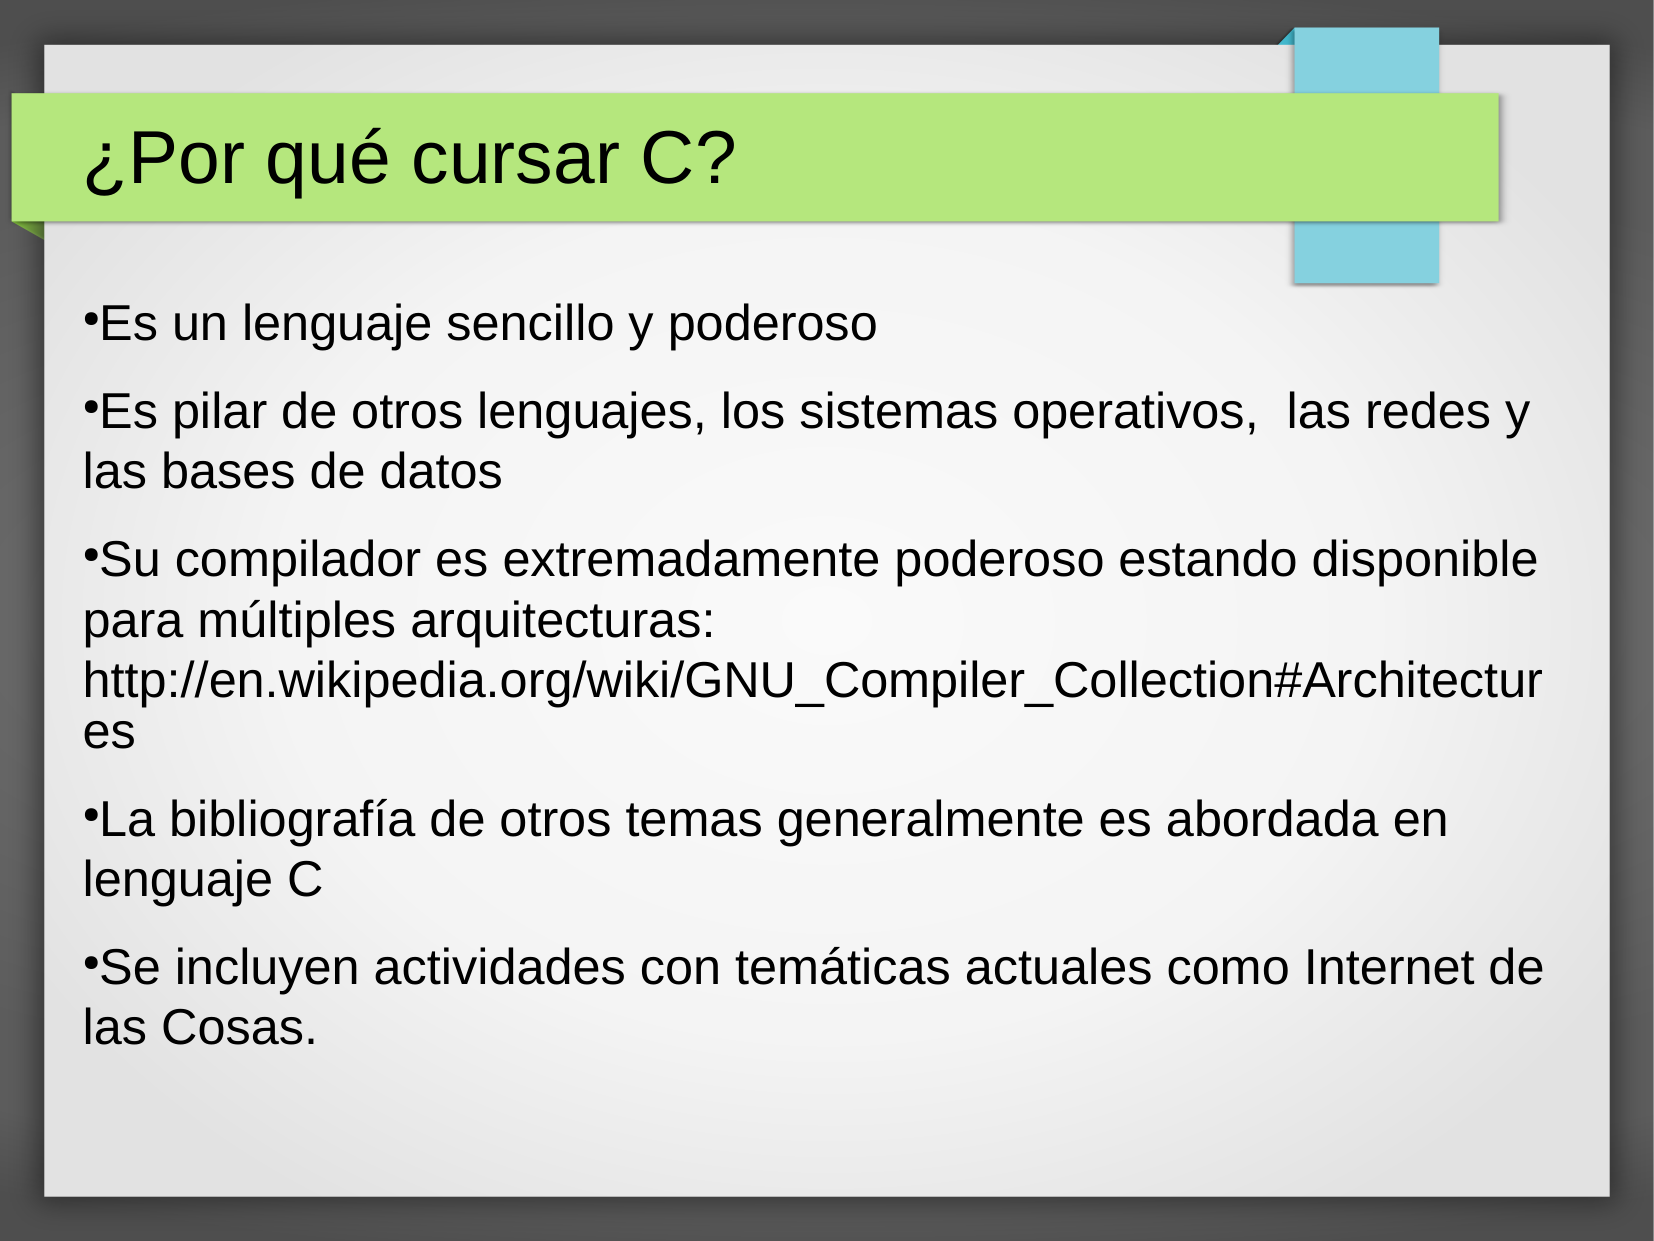

# ¿Por qué cursar C?
Es un lenguaje sencillo y poderoso
Es pilar de otros lenguajes, los sistemas operativos, las redes y las bases de datos
Su compilador es extremadamente poderoso estando disponible para múltiples arquitecturas: http://en.wikipedia.org/wiki/GNU_Compiler_Collection#Architectures
La bibliografía de otros temas generalmente es abordada en lenguaje C
Se incluyen actividades con temáticas actuales como Internet de las Cosas.